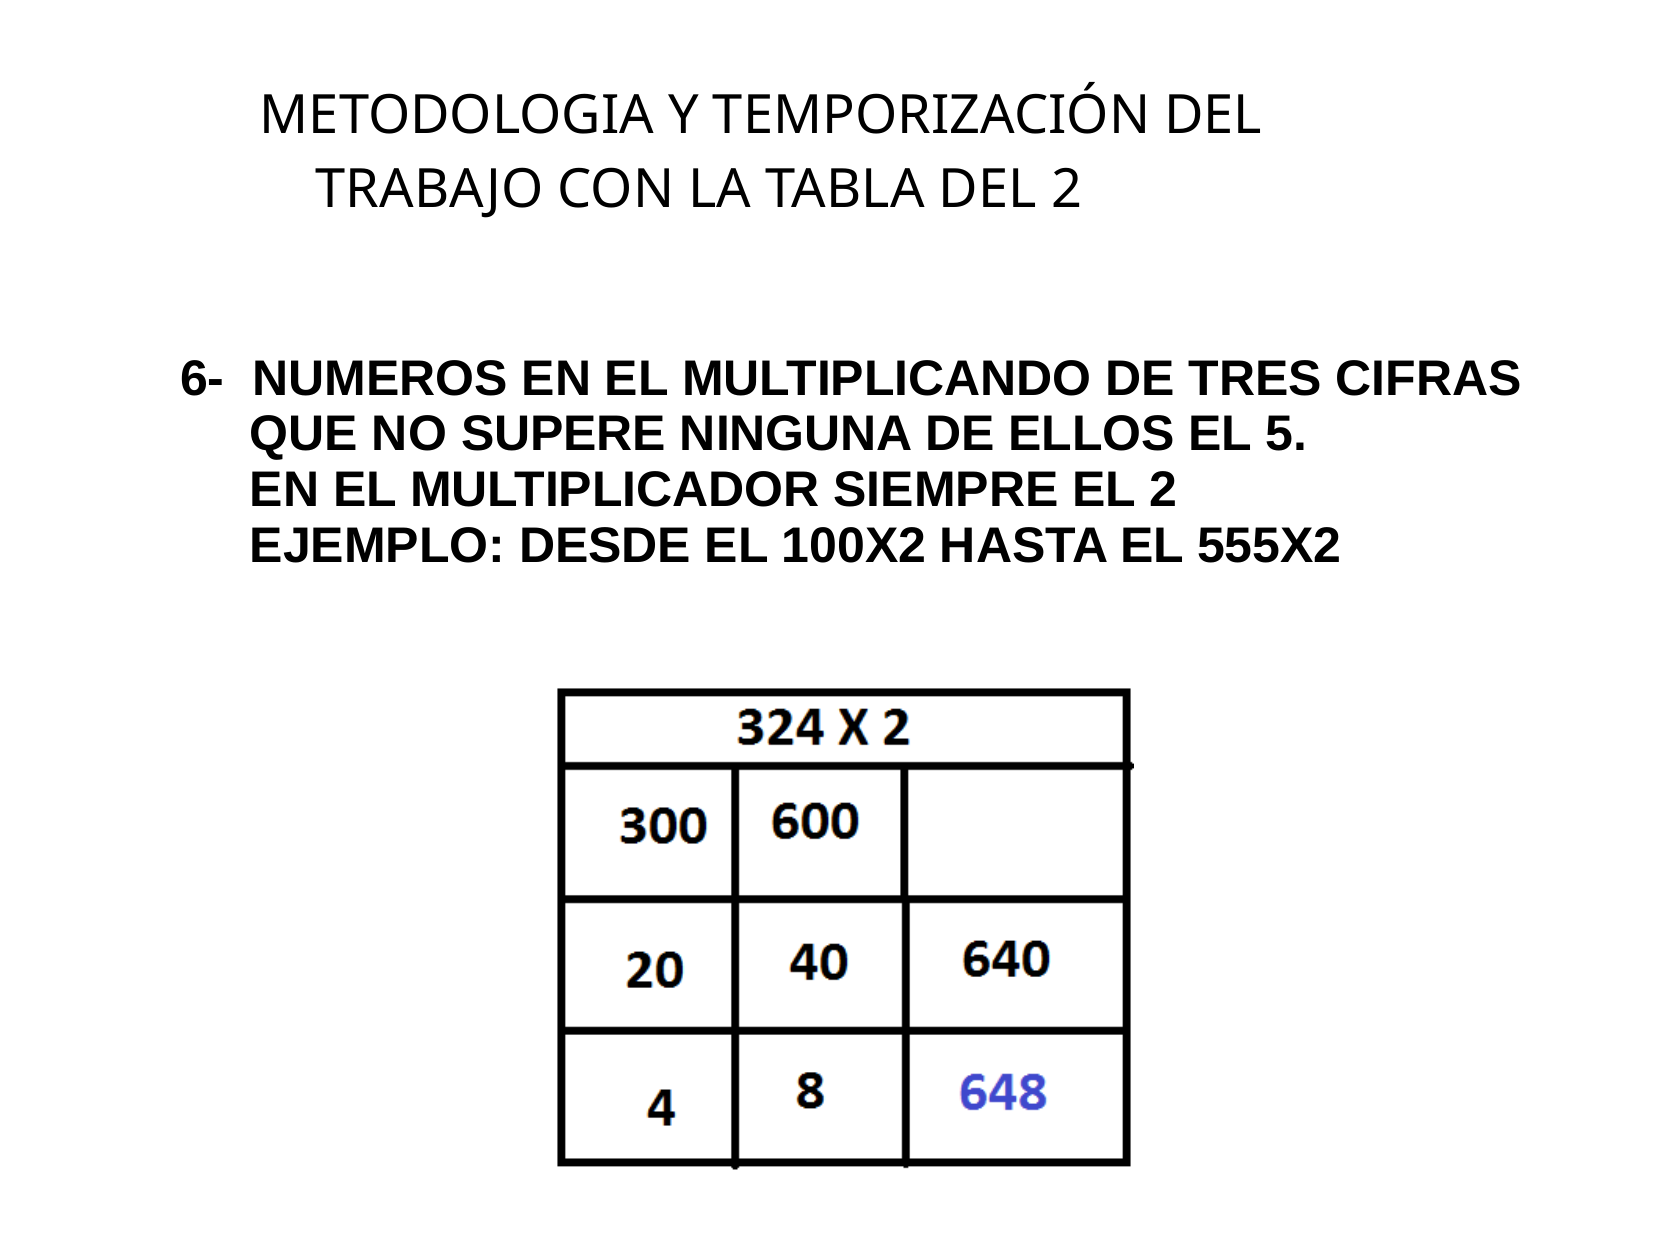

METODOLOGIA Y TEMPORIZACIÓN DEL
 TRABAJO CON LA TABLA DEL 2
6- NUMEROS EN EL MULTIPLICANDO DE TRES CIFRAS
 QUE NO SUPERE NINGUNA DE ELLOS EL 5.
 EN EL MULTIPLICADOR SIEMPRE EL 2
 EJEMPLO: DESDE EL 100X2 HASTA EL 555X2